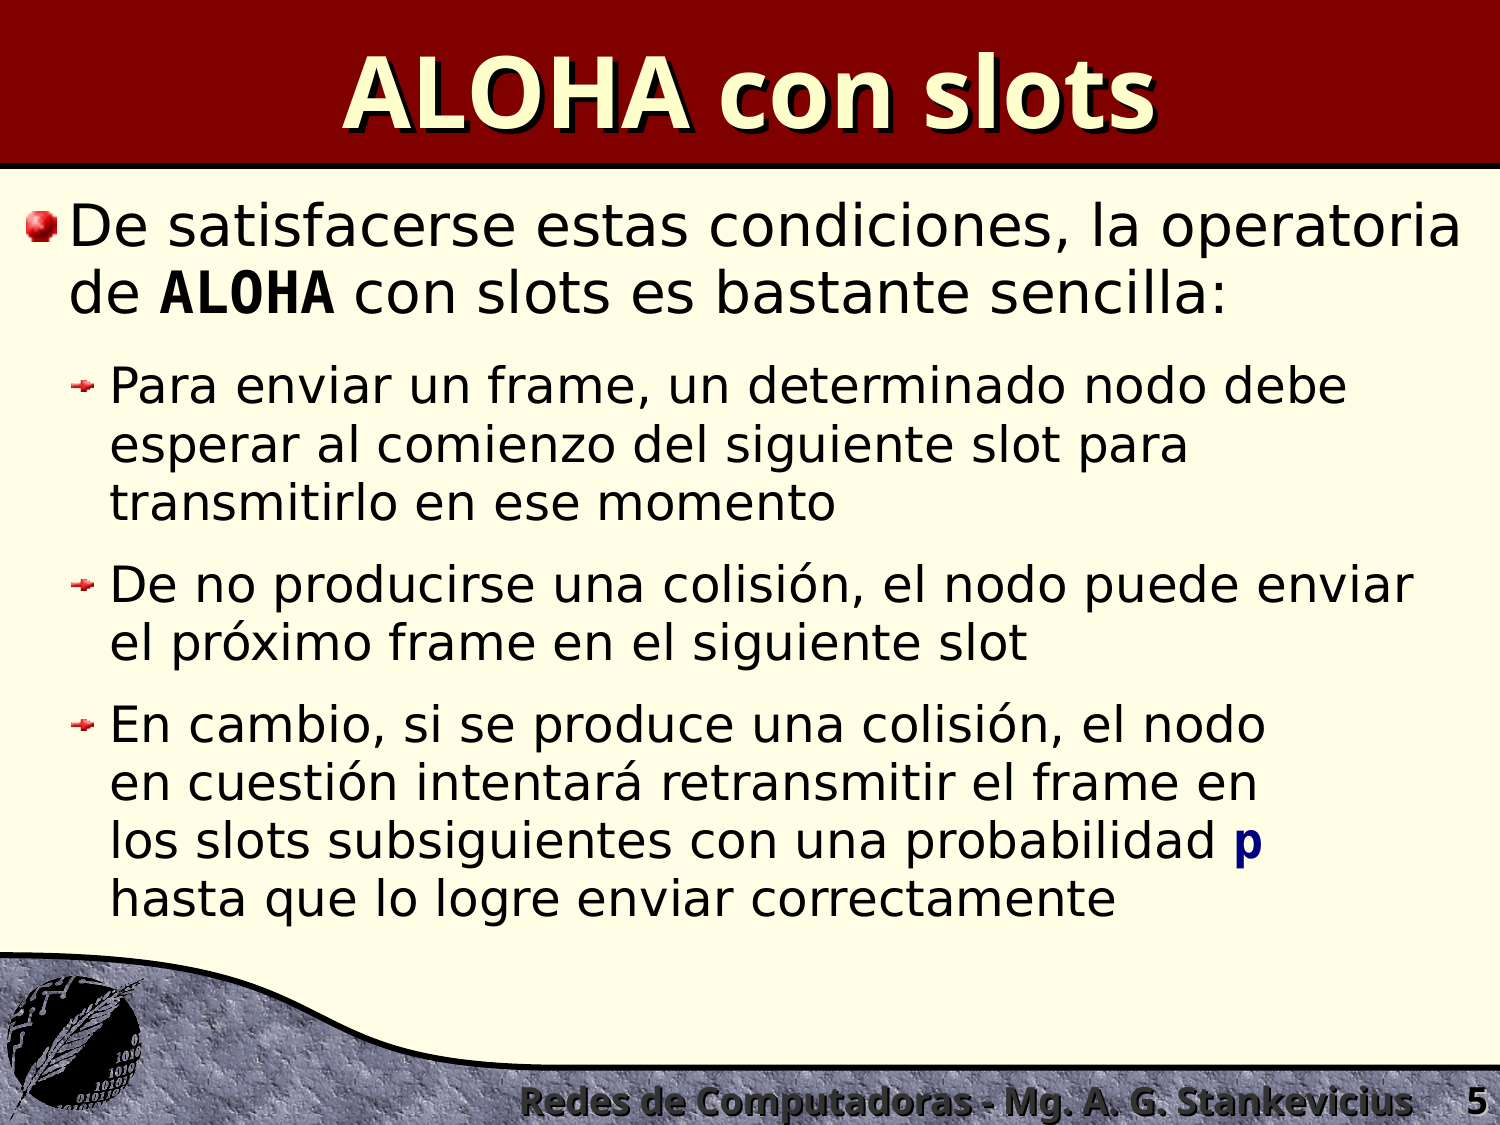

# ALOHA con slots
De satisfacerse estas condiciones, la operatoria de ALOHA con slots es bastante sencilla:
Para enviar un frame, un determinado nodo debe esperar al comienzo del siguiente slot para transmitirlo en ese momento
De no producirse una colisión, el nodo puede enviar
el próximo frame en el siguiente slot
En cambio, si se produce una colisión, el nodo
en cuestión intentará retransmitir el frame en
los slots subsiguientes con una probabilidad p
hasta que lo logre enviar correctamente
5